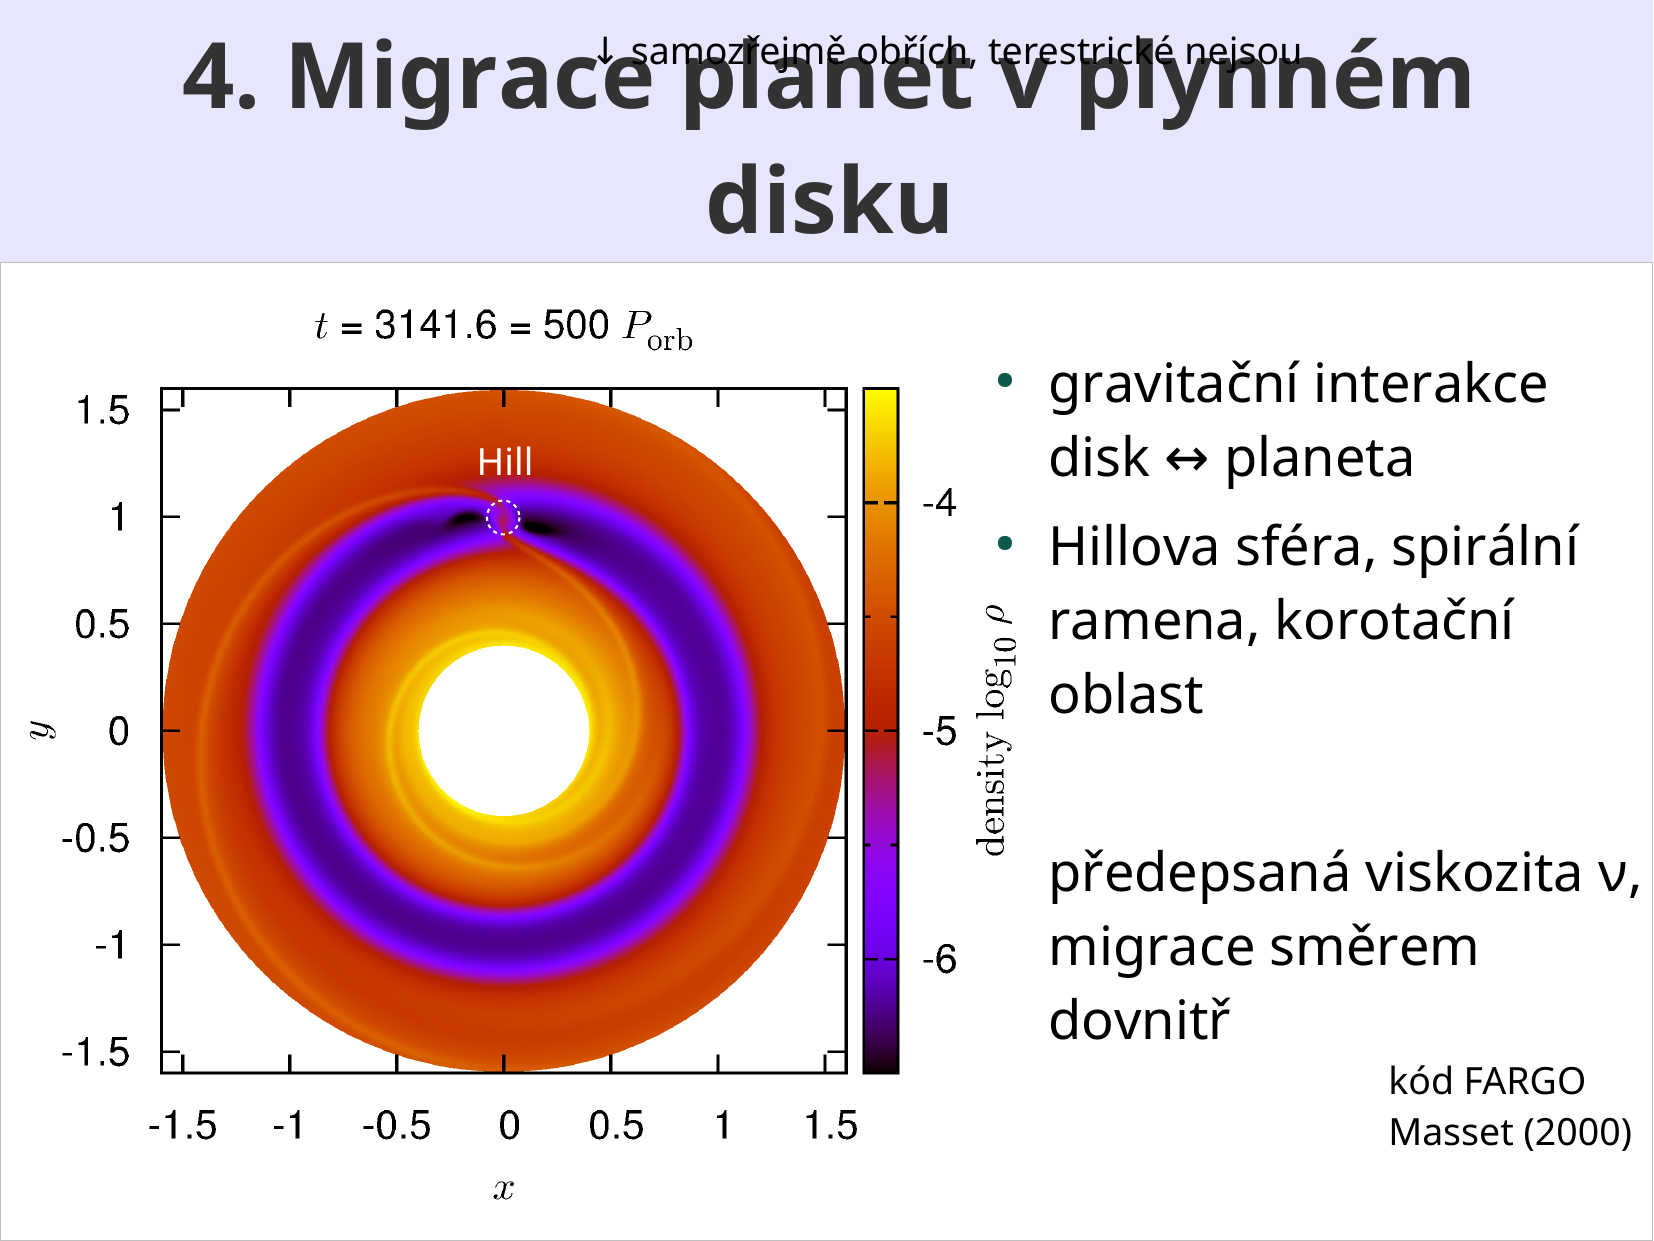

# 4. Migrace planet v plynném disku
↓ samozřejmě obřích, terestrické nejsou
gravitační interakce disk ↔ planeta
Hillova sféra, spirální ramena, korotační oblast
předepsaná viskozita ν, migrace směrem dovnitř
Hill
kód FARGO
Masset (2000)